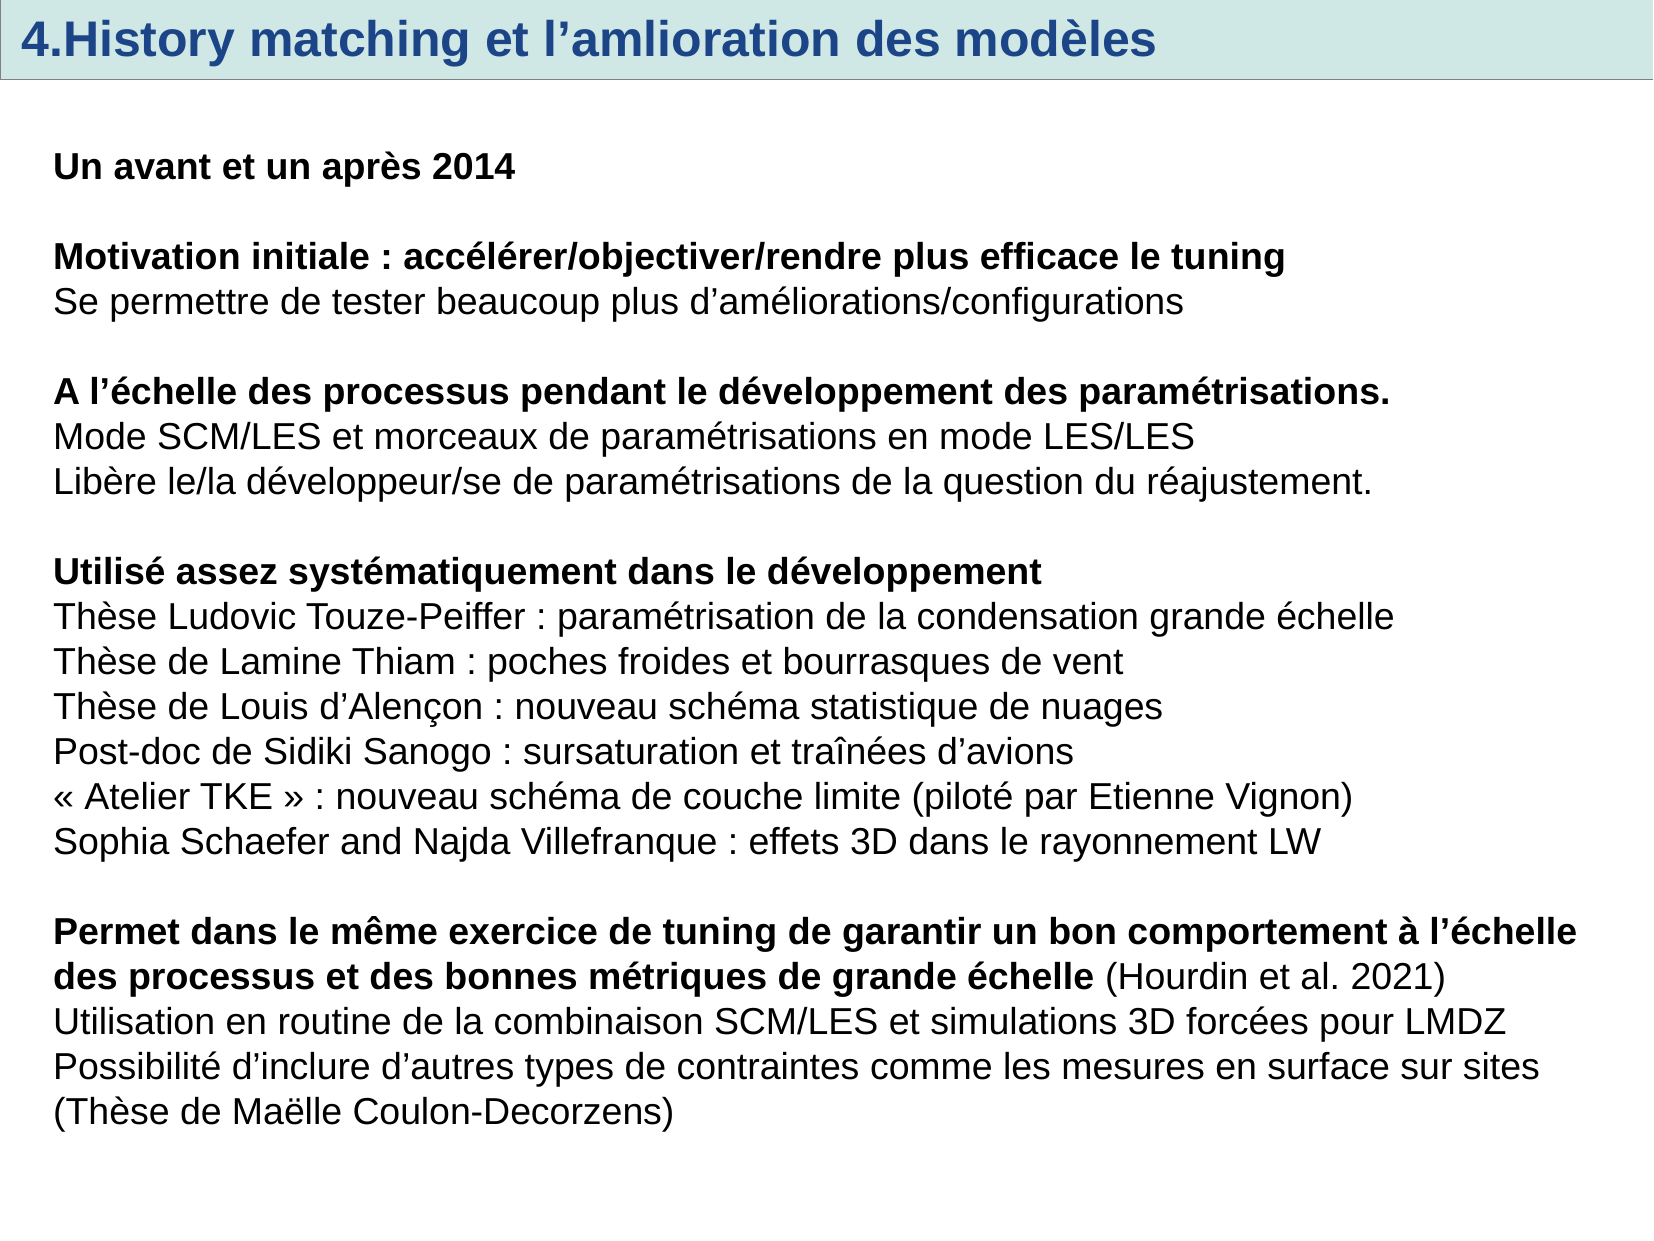

4.History matching et l’amlioration des modèles
Un avant et un après 2014
Motivation initiale : accélérer/objectiver/rendre plus efficace le tuning
Se permettre de tester beaucoup plus d’améliorations/configurations
A l’échelle des processus pendant le développement des paramétrisations.
Mode SCM/LES et morceaux de paramétrisations en mode LES/LES
Libère le/la développeur/se de paramétrisations de la question du réajustement.
Utilisé assez systématiquement dans le développement
Thèse Ludovic Touze-Peiffer : paramétrisation de la condensation grande échelle
Thèse de Lamine Thiam : poches froides et bourrasques de vent
Thèse de Louis d’Alençon : nouveau schéma statistique de nuages
Post-doc de Sidiki Sanogo : sursaturation et traînées d’avions
« Atelier TKE » : nouveau schéma de couche limite (piloté par Etienne Vignon)
Sophia Schaefer and Najda Villefranque : effets 3D dans le rayonnement LW
Permet dans le même exercice de tuning de garantir un bon comportement à l’échelle des processus et des bonnes métriques de grande échelle (Hourdin et al. 2021)
Utilisation en routine de la combinaison SCM/LES et simulations 3D forcées pour LMDZ
Possibilité d’inclure d’autres types de contraintes comme les mesures en surface sur sites (Thèse de Maëlle Coulon-Decorzens)